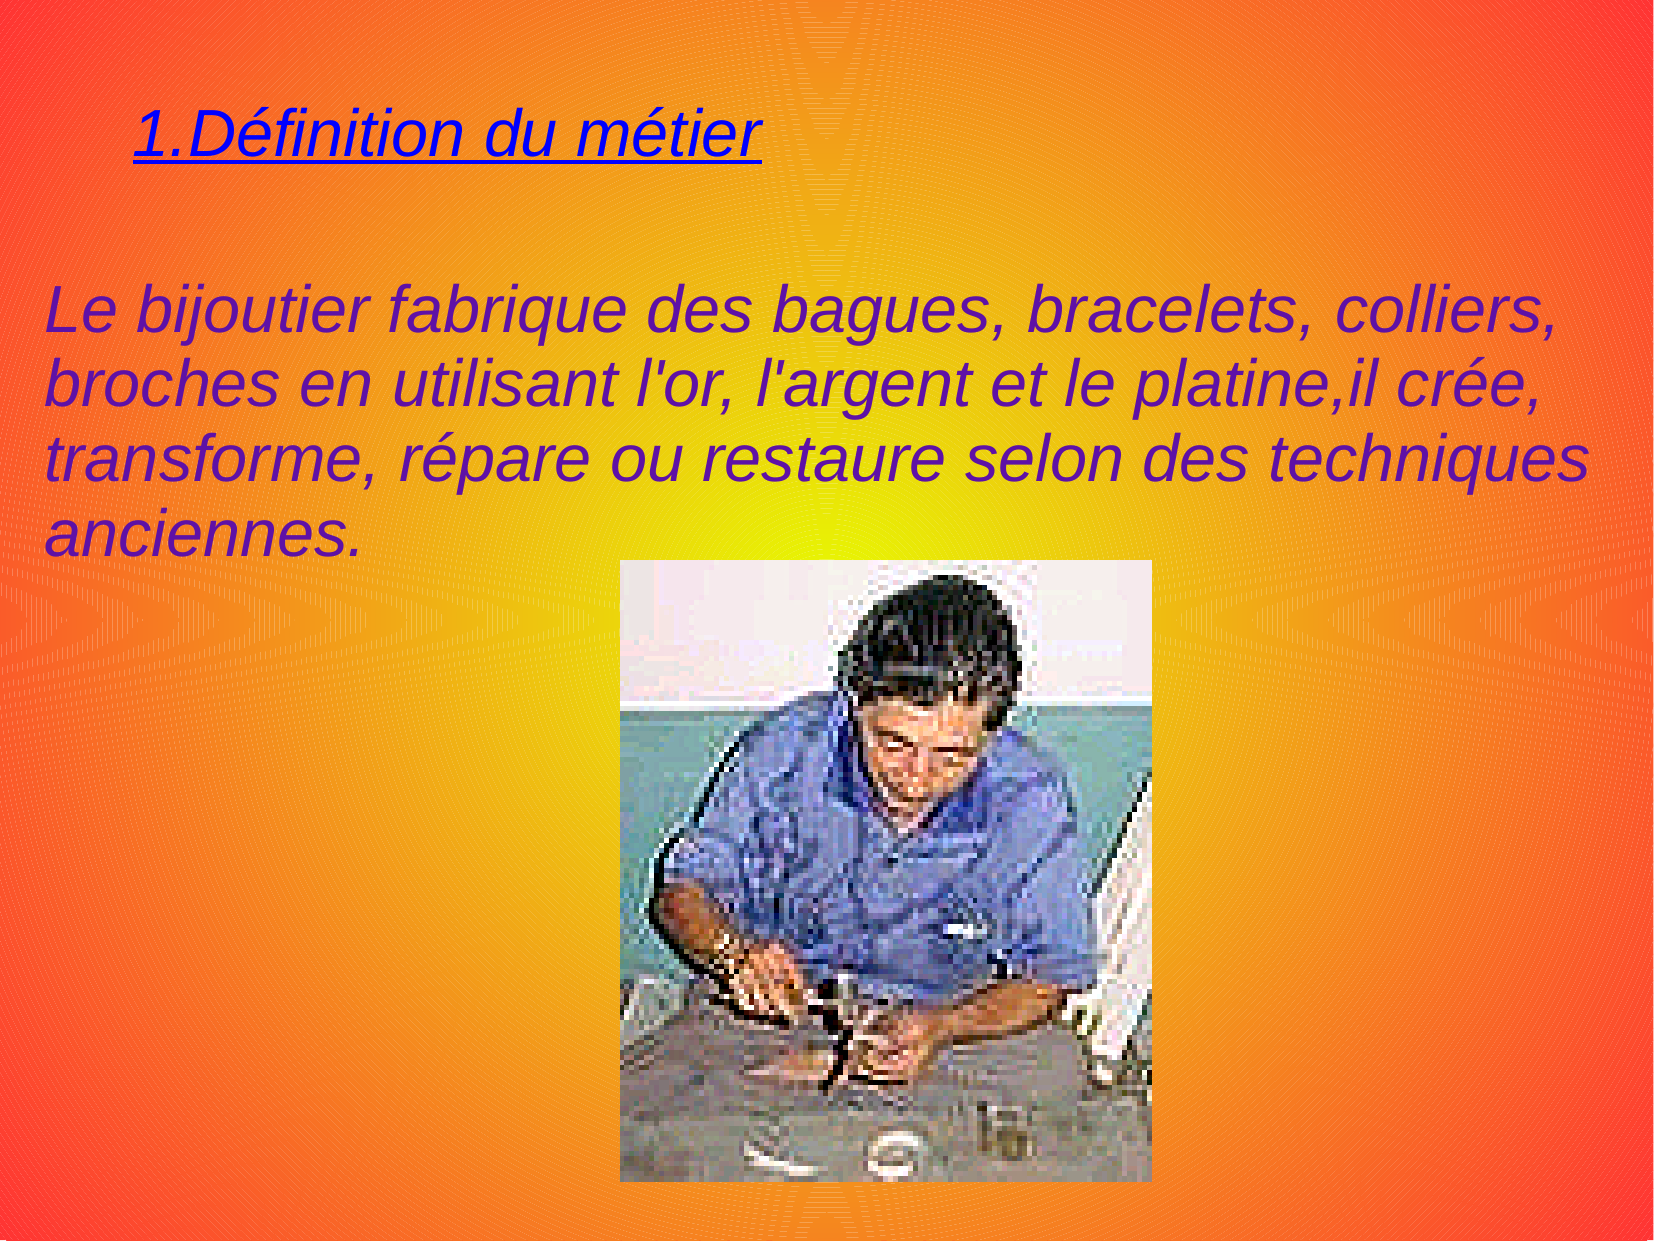

1.Définition du métier
Le bijoutier fabrique des bagues, bracelets, colliers, broches en utilisant l'or, l'argent et le platine,il crée, transforme, répare ou restaure selon des techniques anciennes.